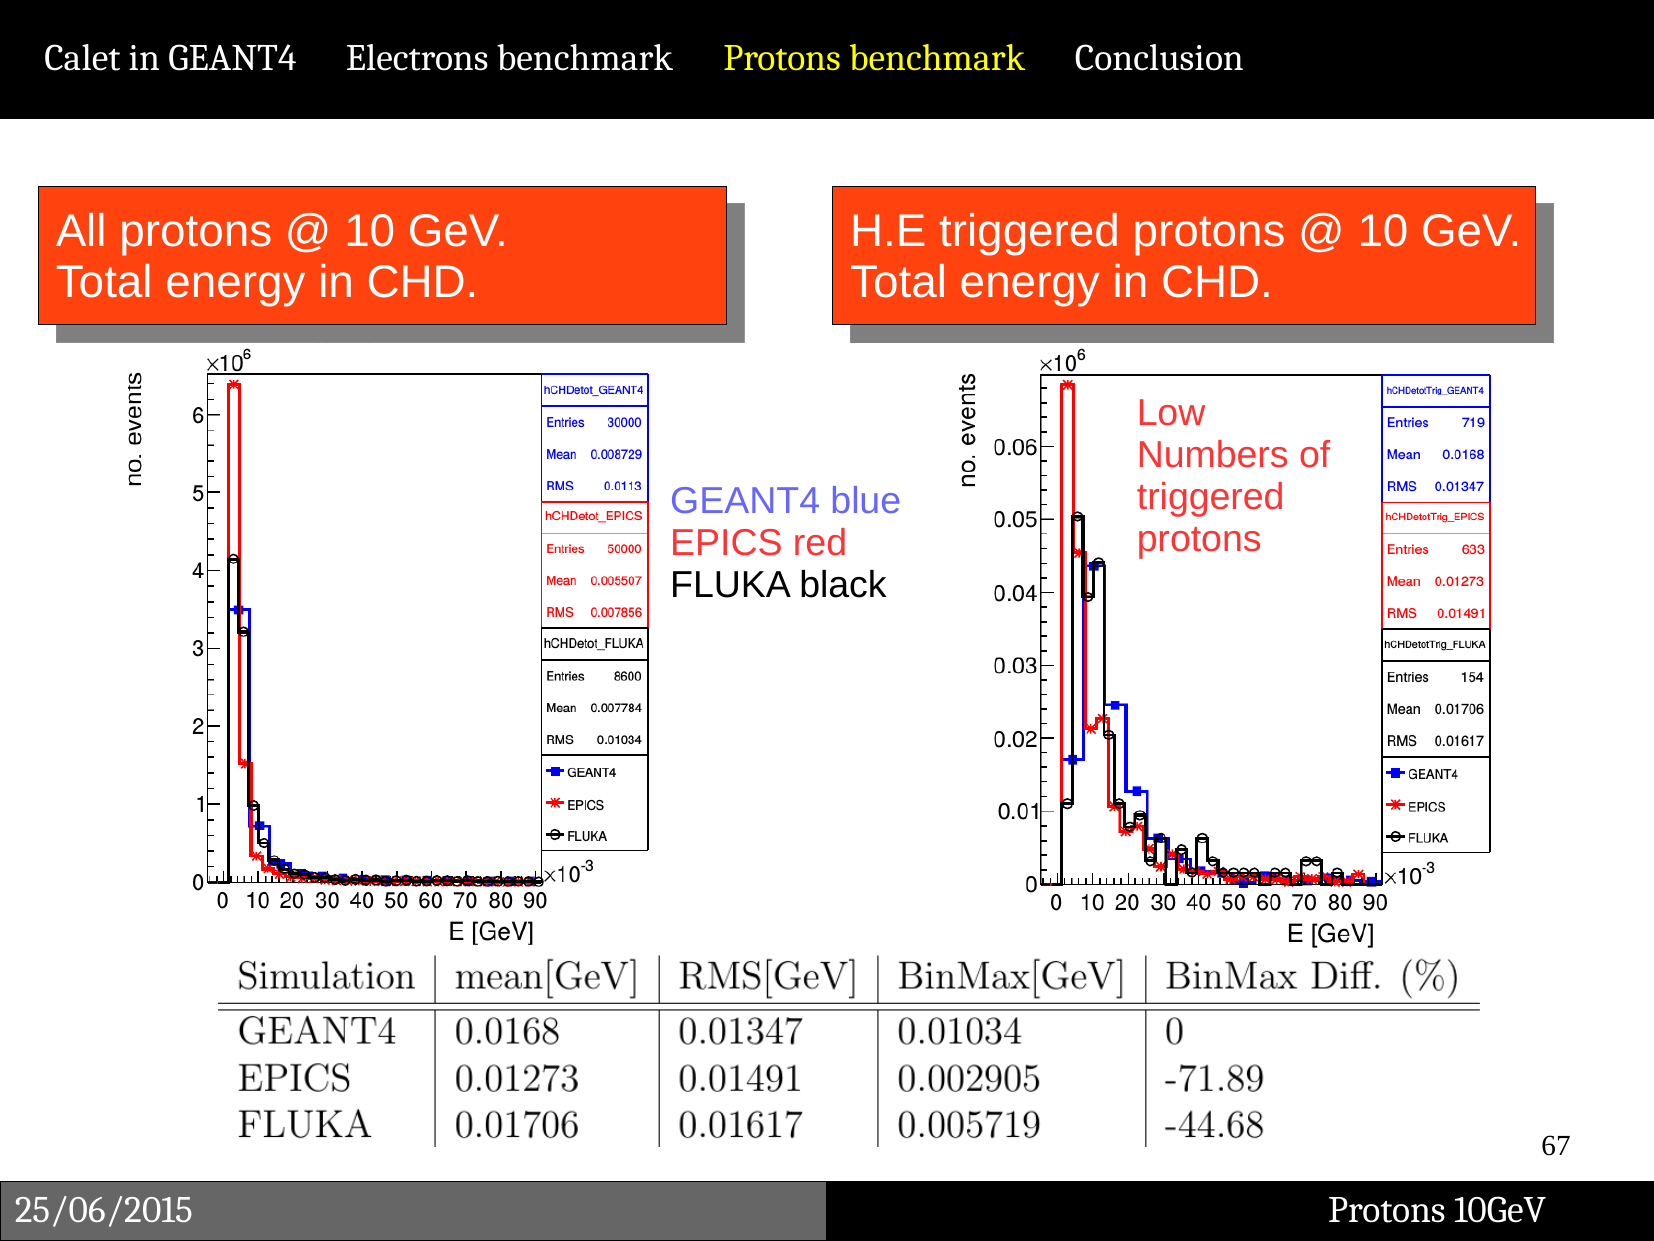

Calet in GEANT4 Electrons benchmark Protons benchmark Conclusion
All protons @ 10 GeV.
Total energy in CHD.
H.E triggered protons @ 10 GeV.
Total energy in CHD.
Low
Numbers of triggered
protons
GEANT4 blue
EPICS red
FLUKA black
67
25/06/2015
Protons 10GeV